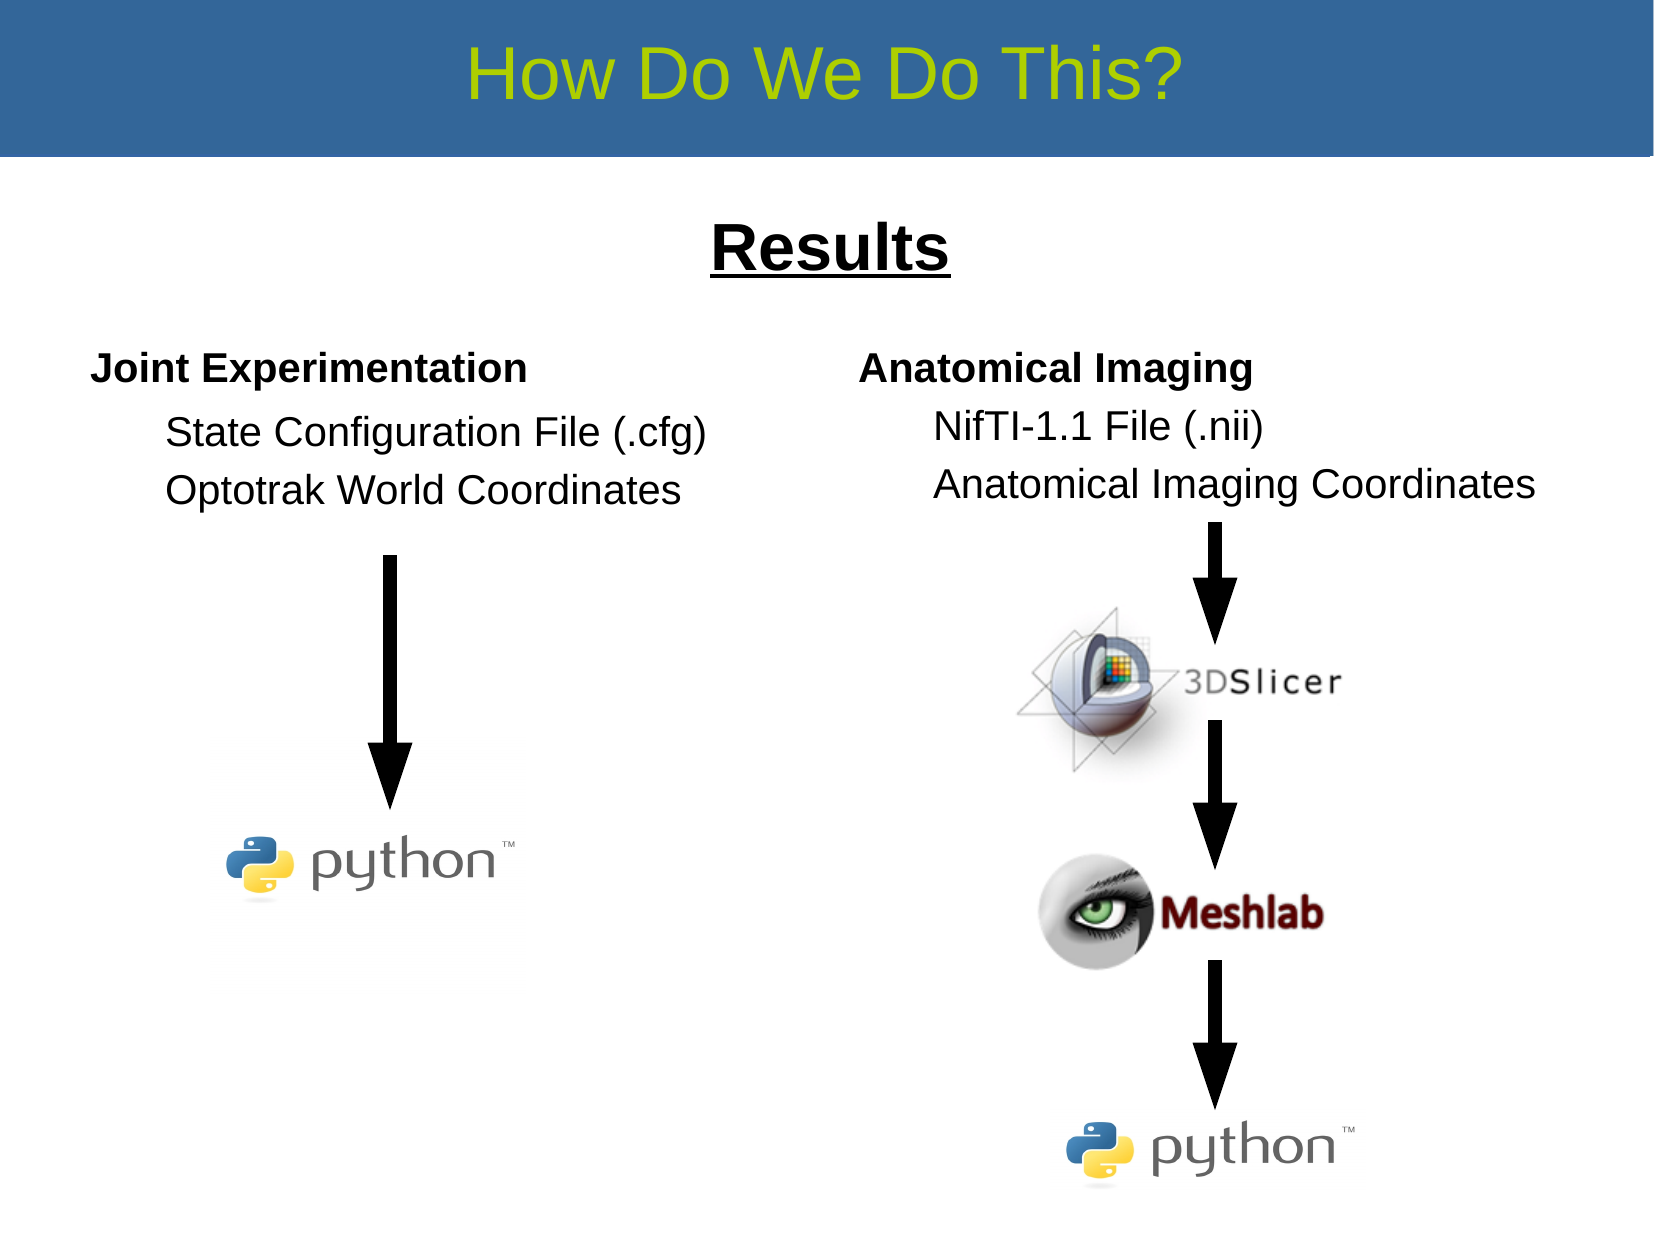

How Do We Do This?
Results
Anatomical Imaging
	NifTI-1.1 File (.nii)
	Anatomical Imaging Coordinates
# Joint Experimentation
	State Configuration File (.cfg)
	Optotrak World Coordinates